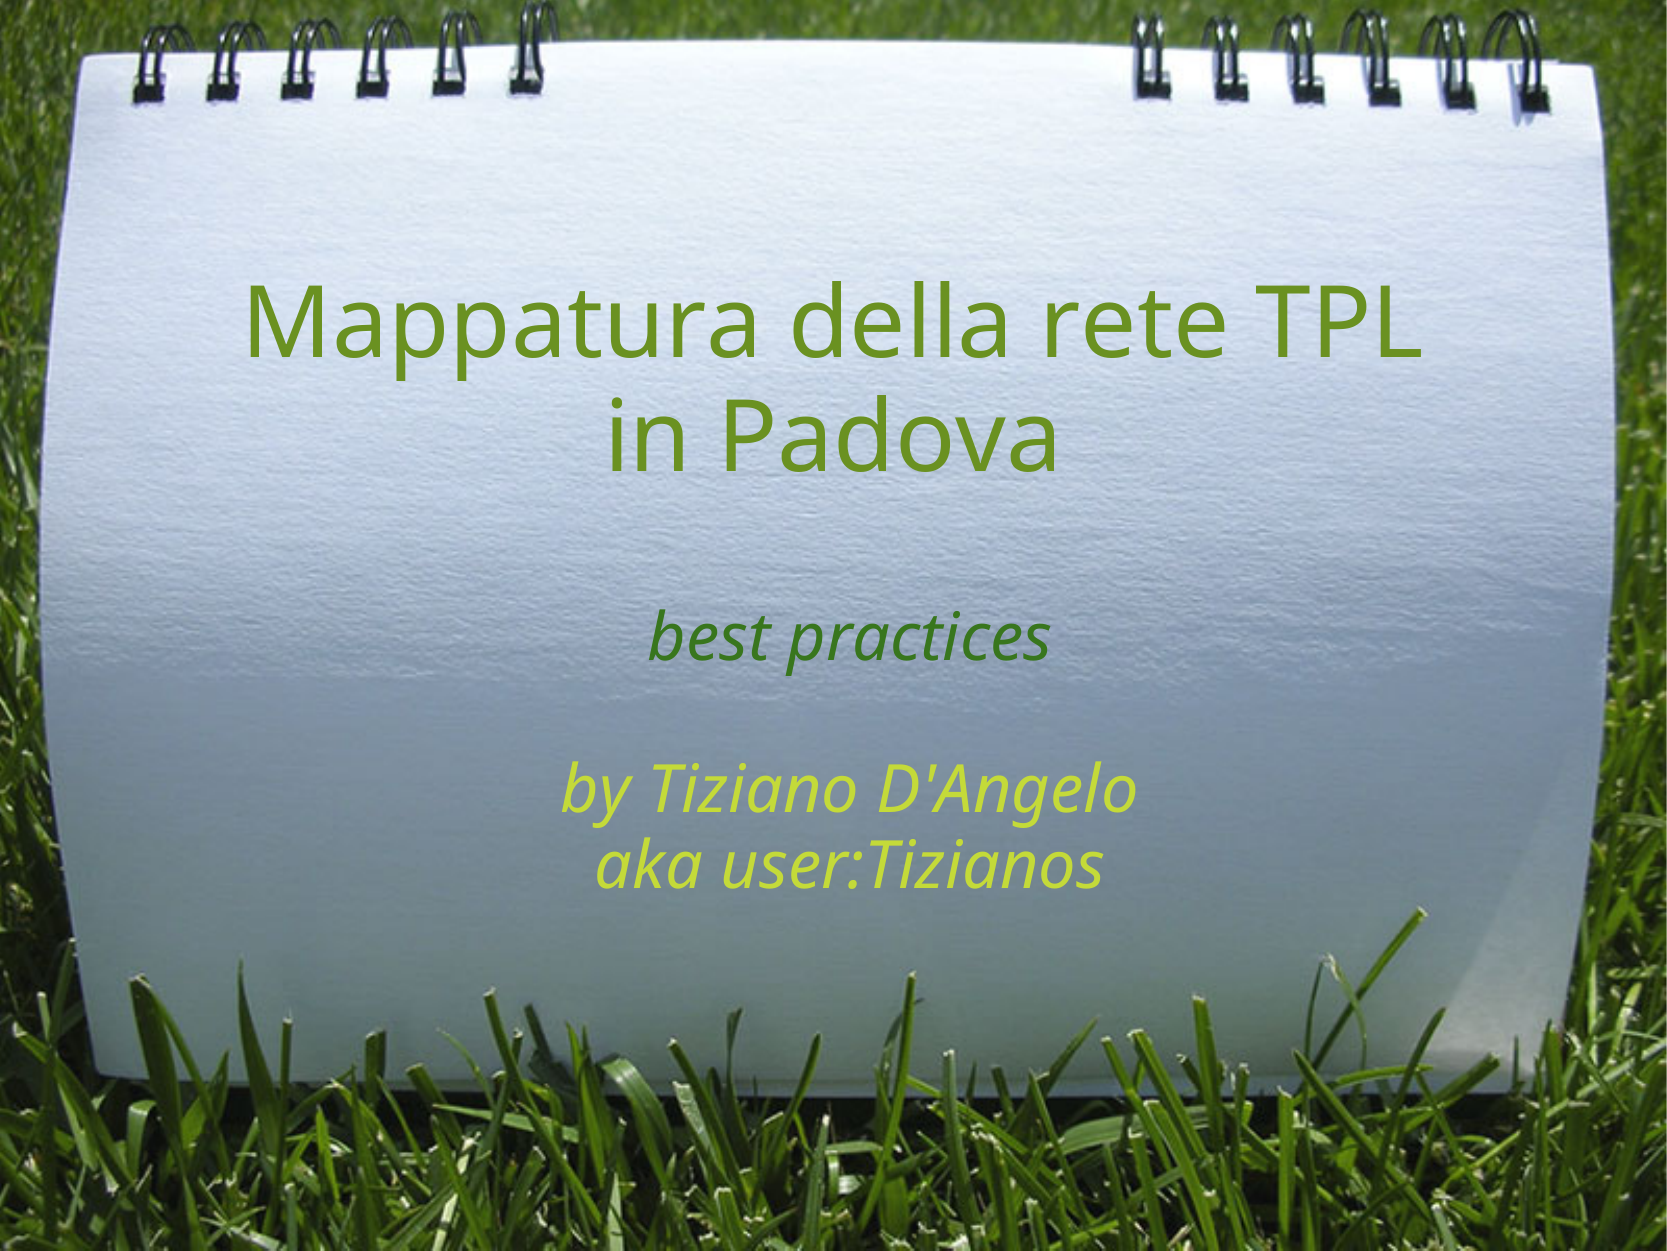

# Mappatura della rete TPL in Padova
best practices
by Tiziano D'Angelo
aka user:Tizianos